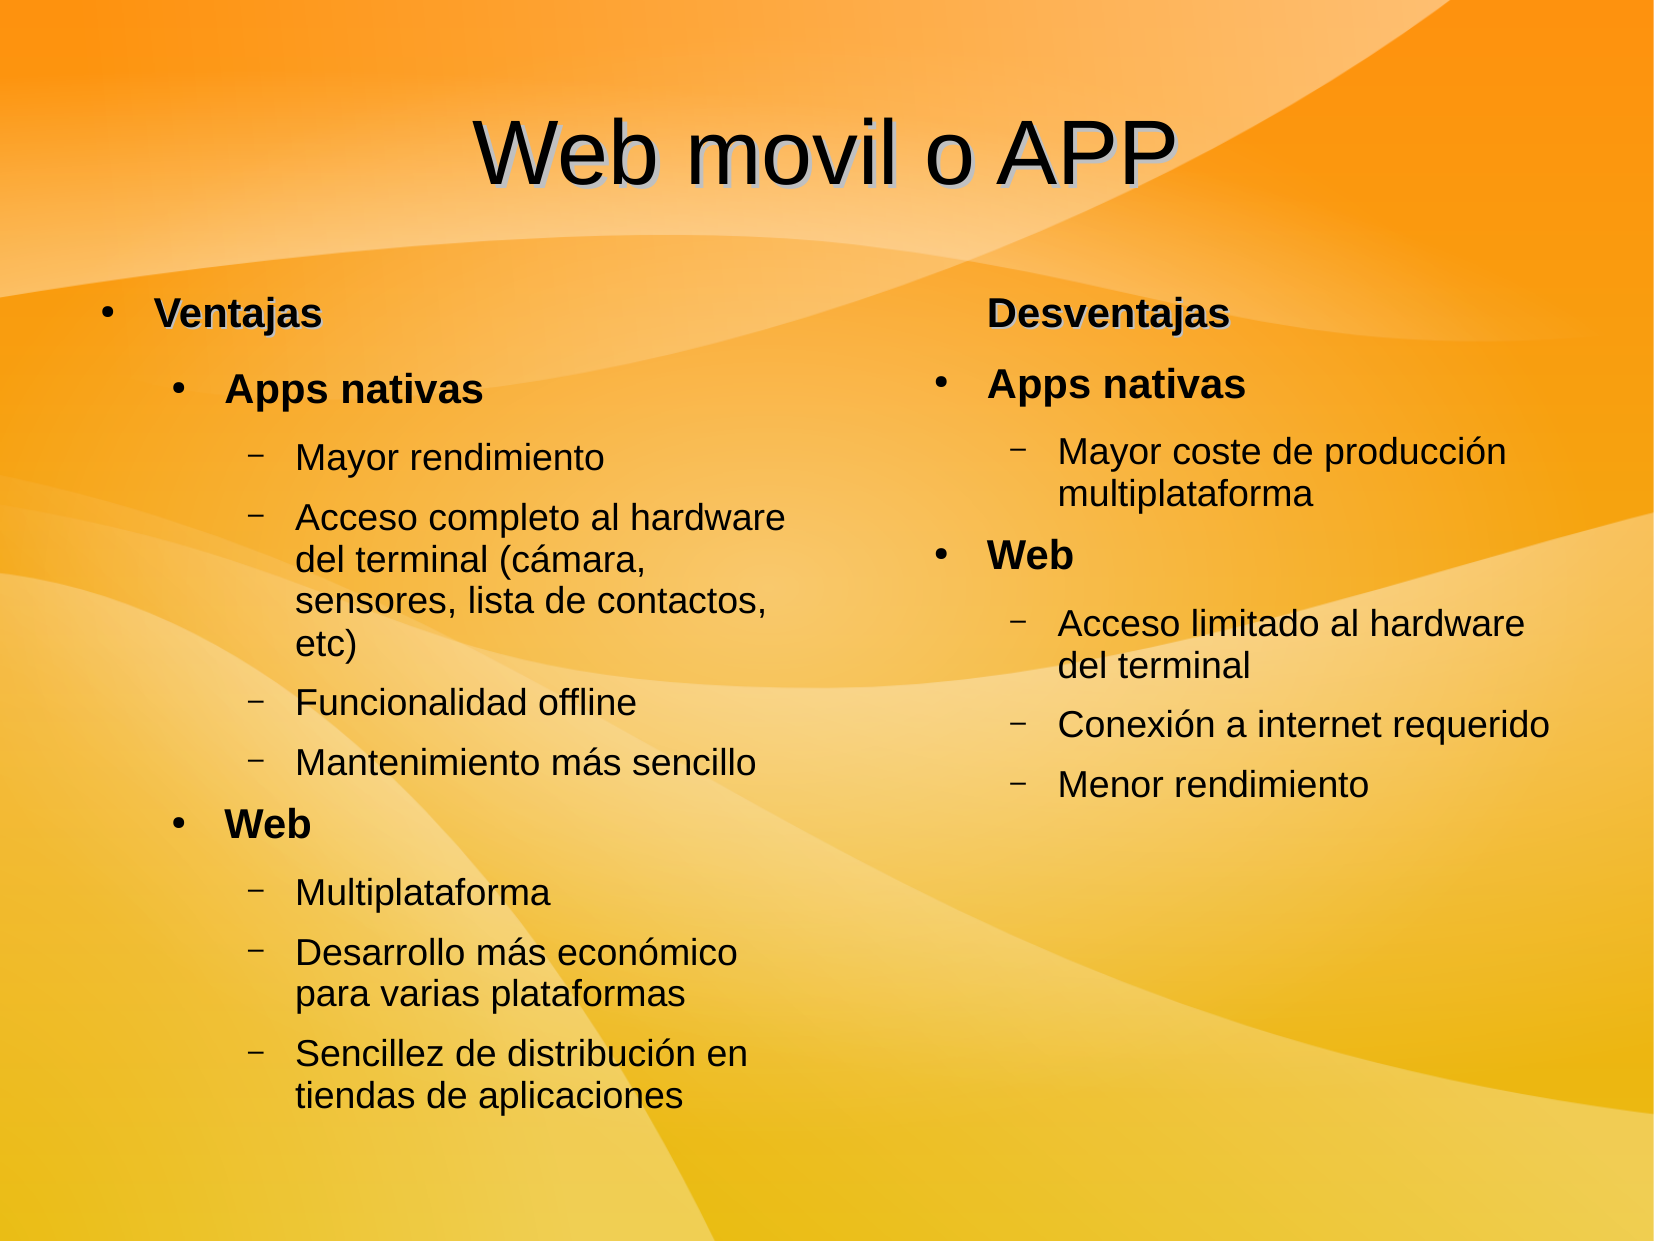

# Web movil o APP
Ventajas
Apps nativas
Mayor rendimiento
Acceso completo al hardware del terminal (cámara, sensores, lista de contactos, etc)
Funcionalidad offline
Mantenimiento más sencillo
Web
Multiplataforma
Desarrollo más económico para varias plataformas
Sencillez de distribución en tiendas de aplicaciones
Desventajas
Apps nativas
Mayor coste de producción multiplataforma
Web
Acceso limitado al hardware del terminal
Conexión a internet requerido
Menor rendimiento